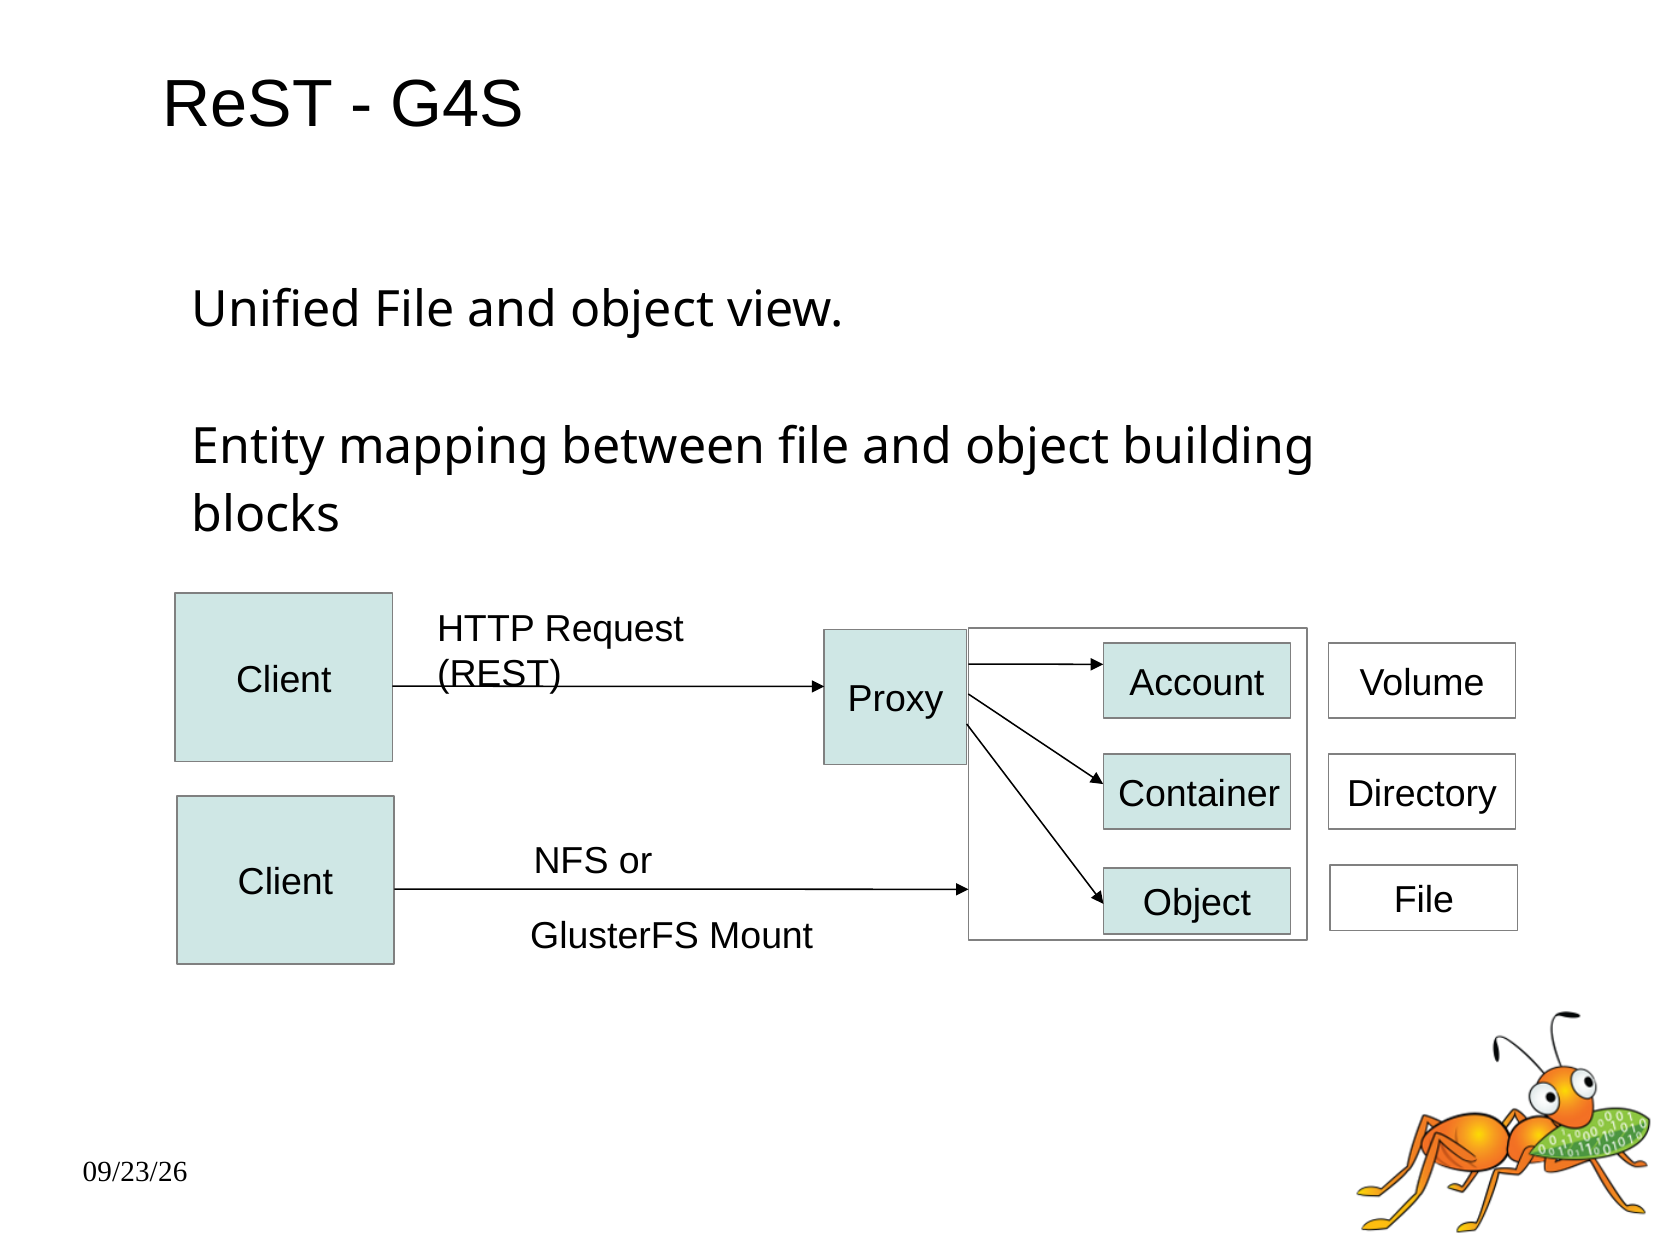

ReST - G4S
Unified File and object view.
Entity mapping between file and object building blocks
Client
HTTP Request (REST)
Proxy
Account
Volume
Container
Directory
Client
NFS or
File
Object
GlusterFS Mount